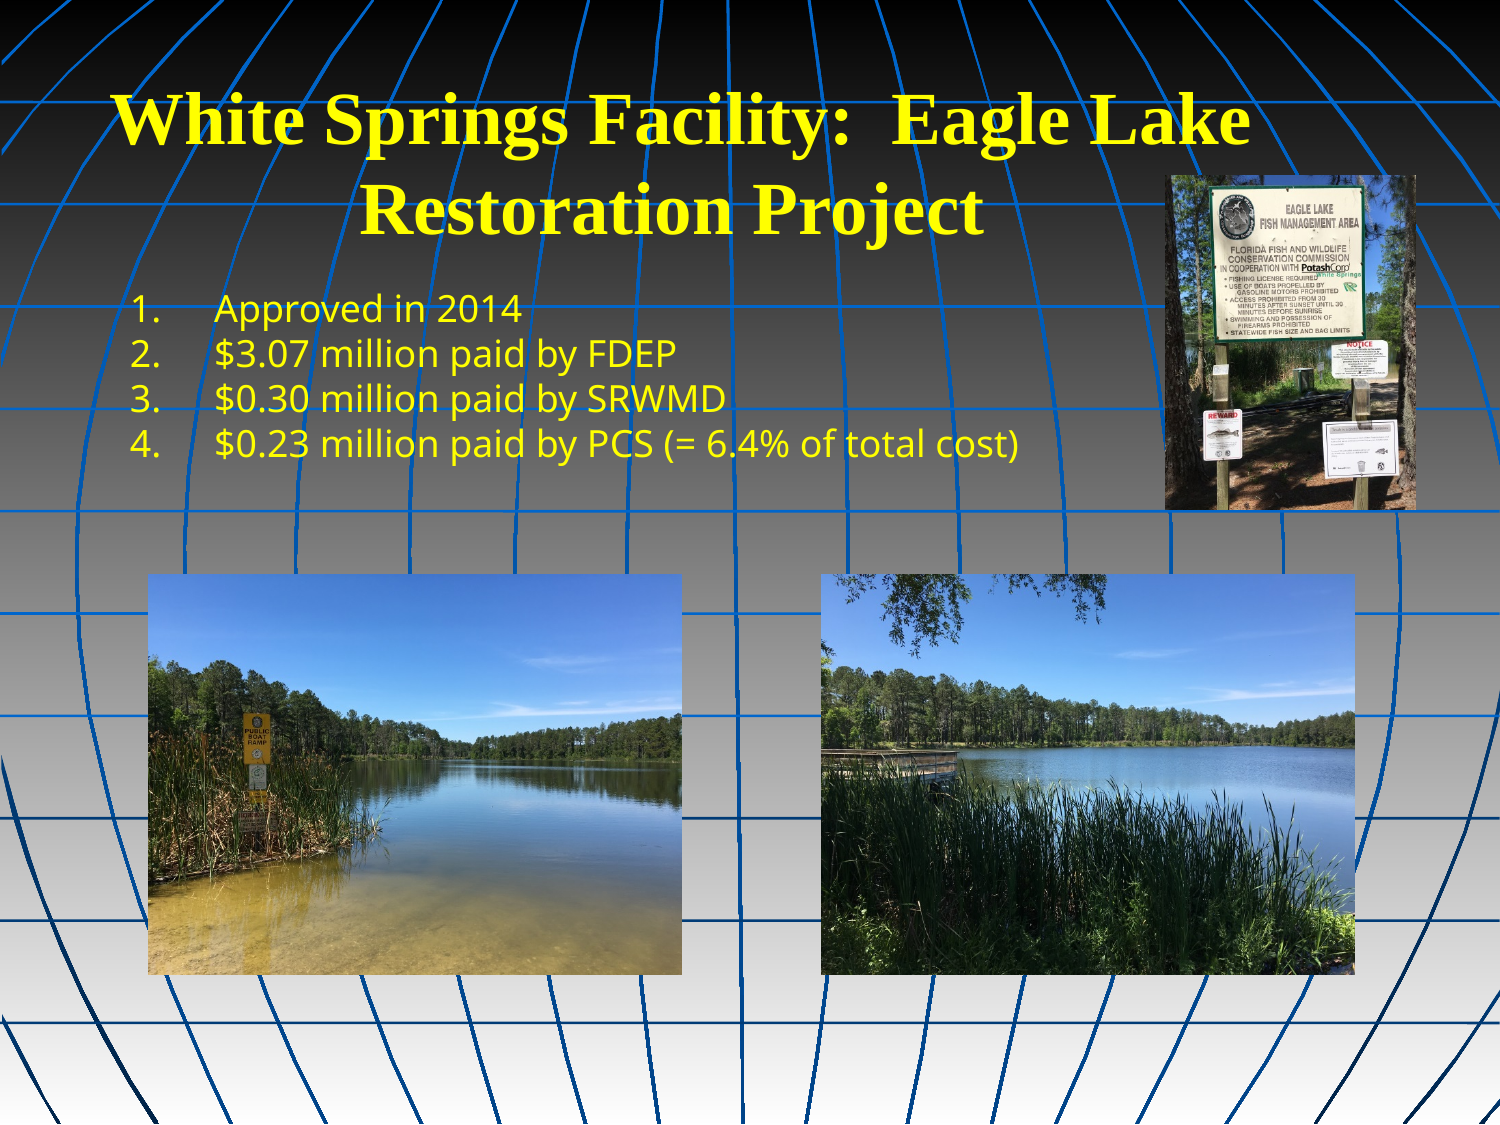

# White Springs Facility: Eagle Lake Restoration Project
Approved in 2014
$3.07 million paid by FDEP
$0.30 million paid by SRWMD
$0.23 million paid by PCS (= 6.4% of total cost)